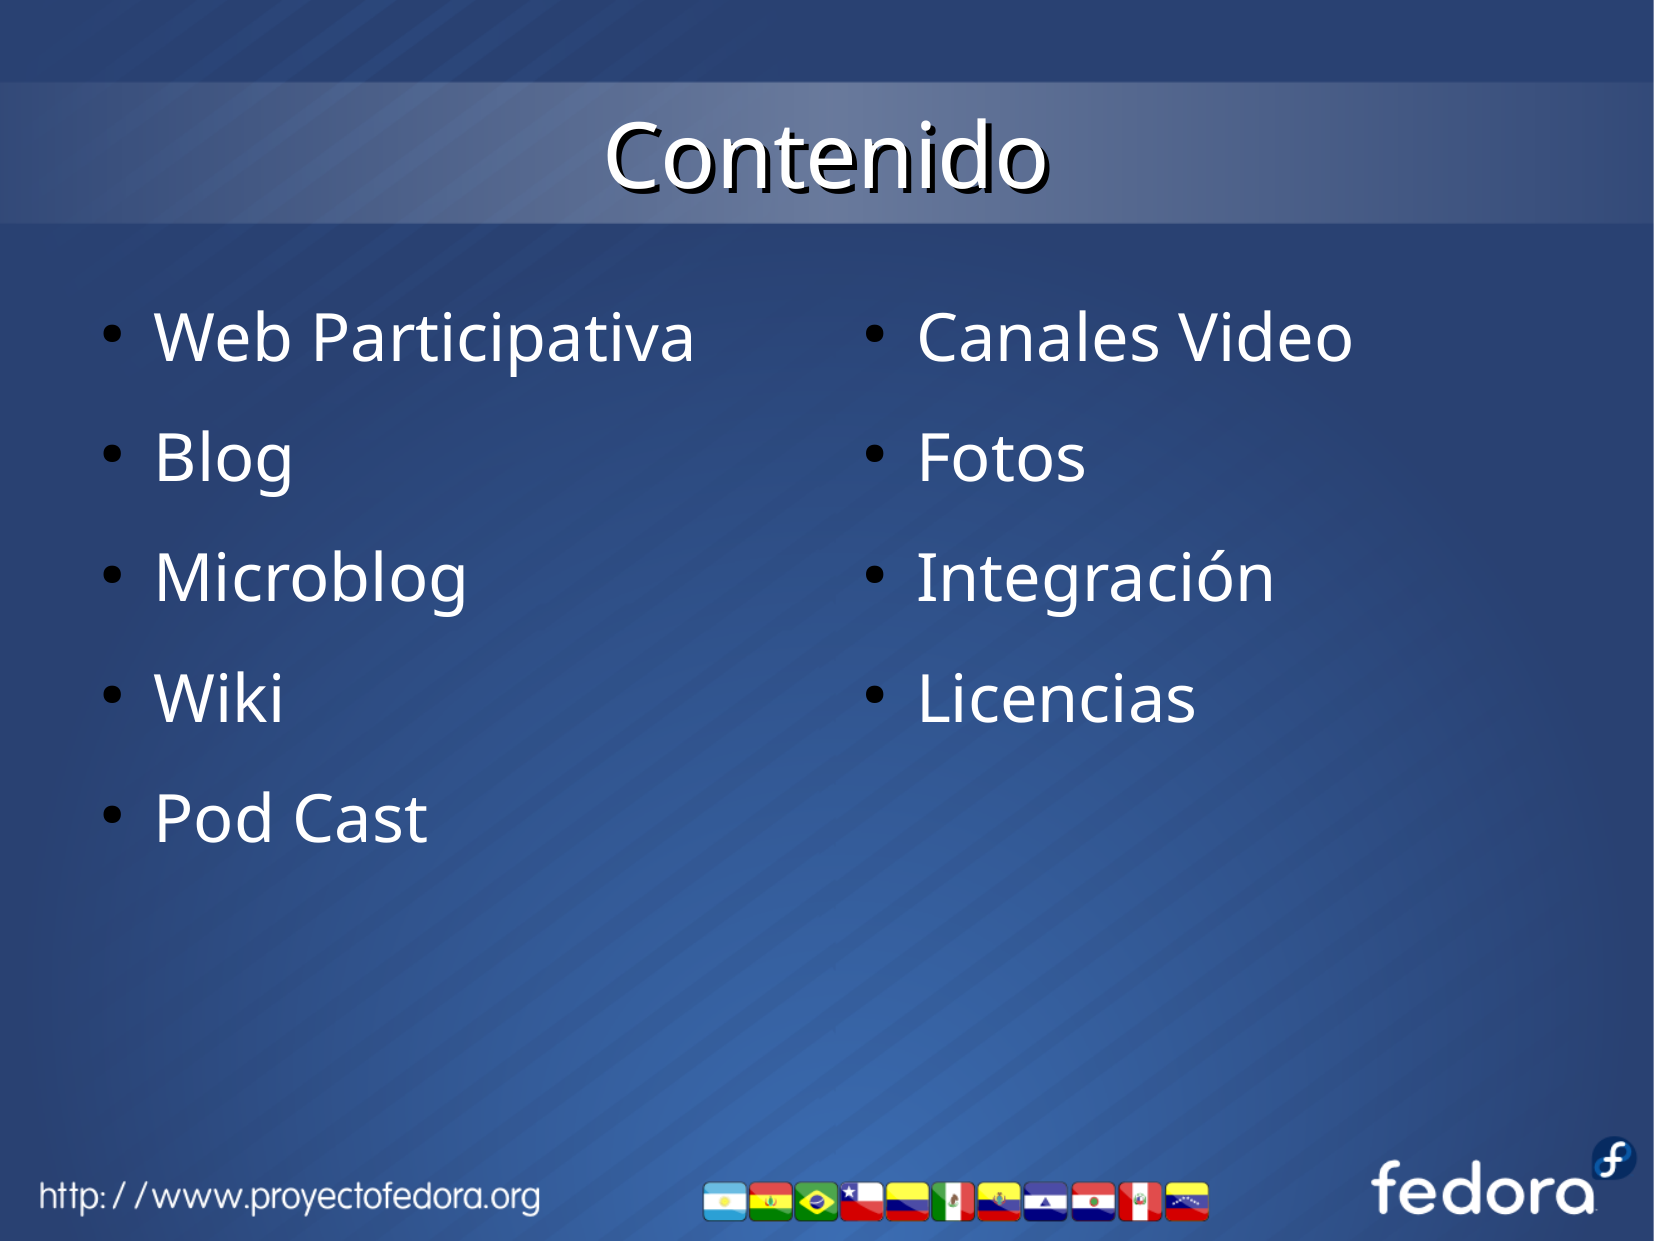

# Contenido
Web Participativa
Blog
Microblog
Wiki
Pod Cast
Canales Video
Fotos
Integración
Licencias